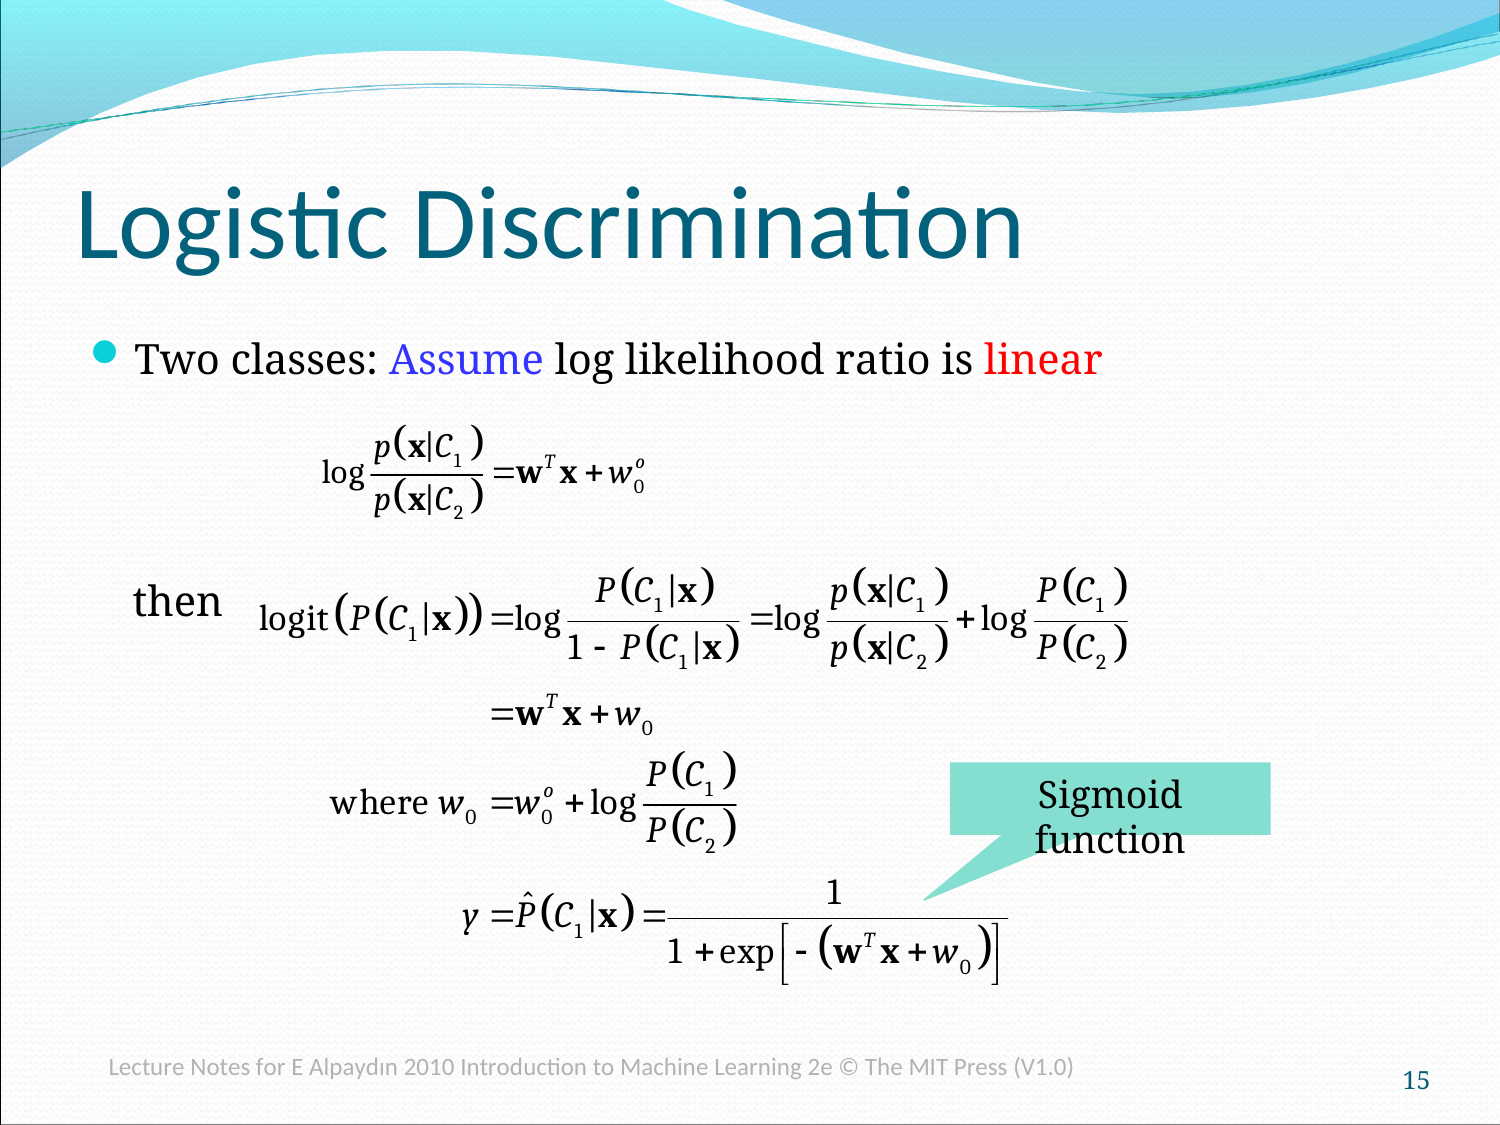

Logistic Discrimination
Two classes: Assume log likelihood ratio is linear
 then
Sigmoid function
Lecture Notes for E Alpaydın 2010 Introduction to Machine Learning 2e © The MIT Press (V1.0)